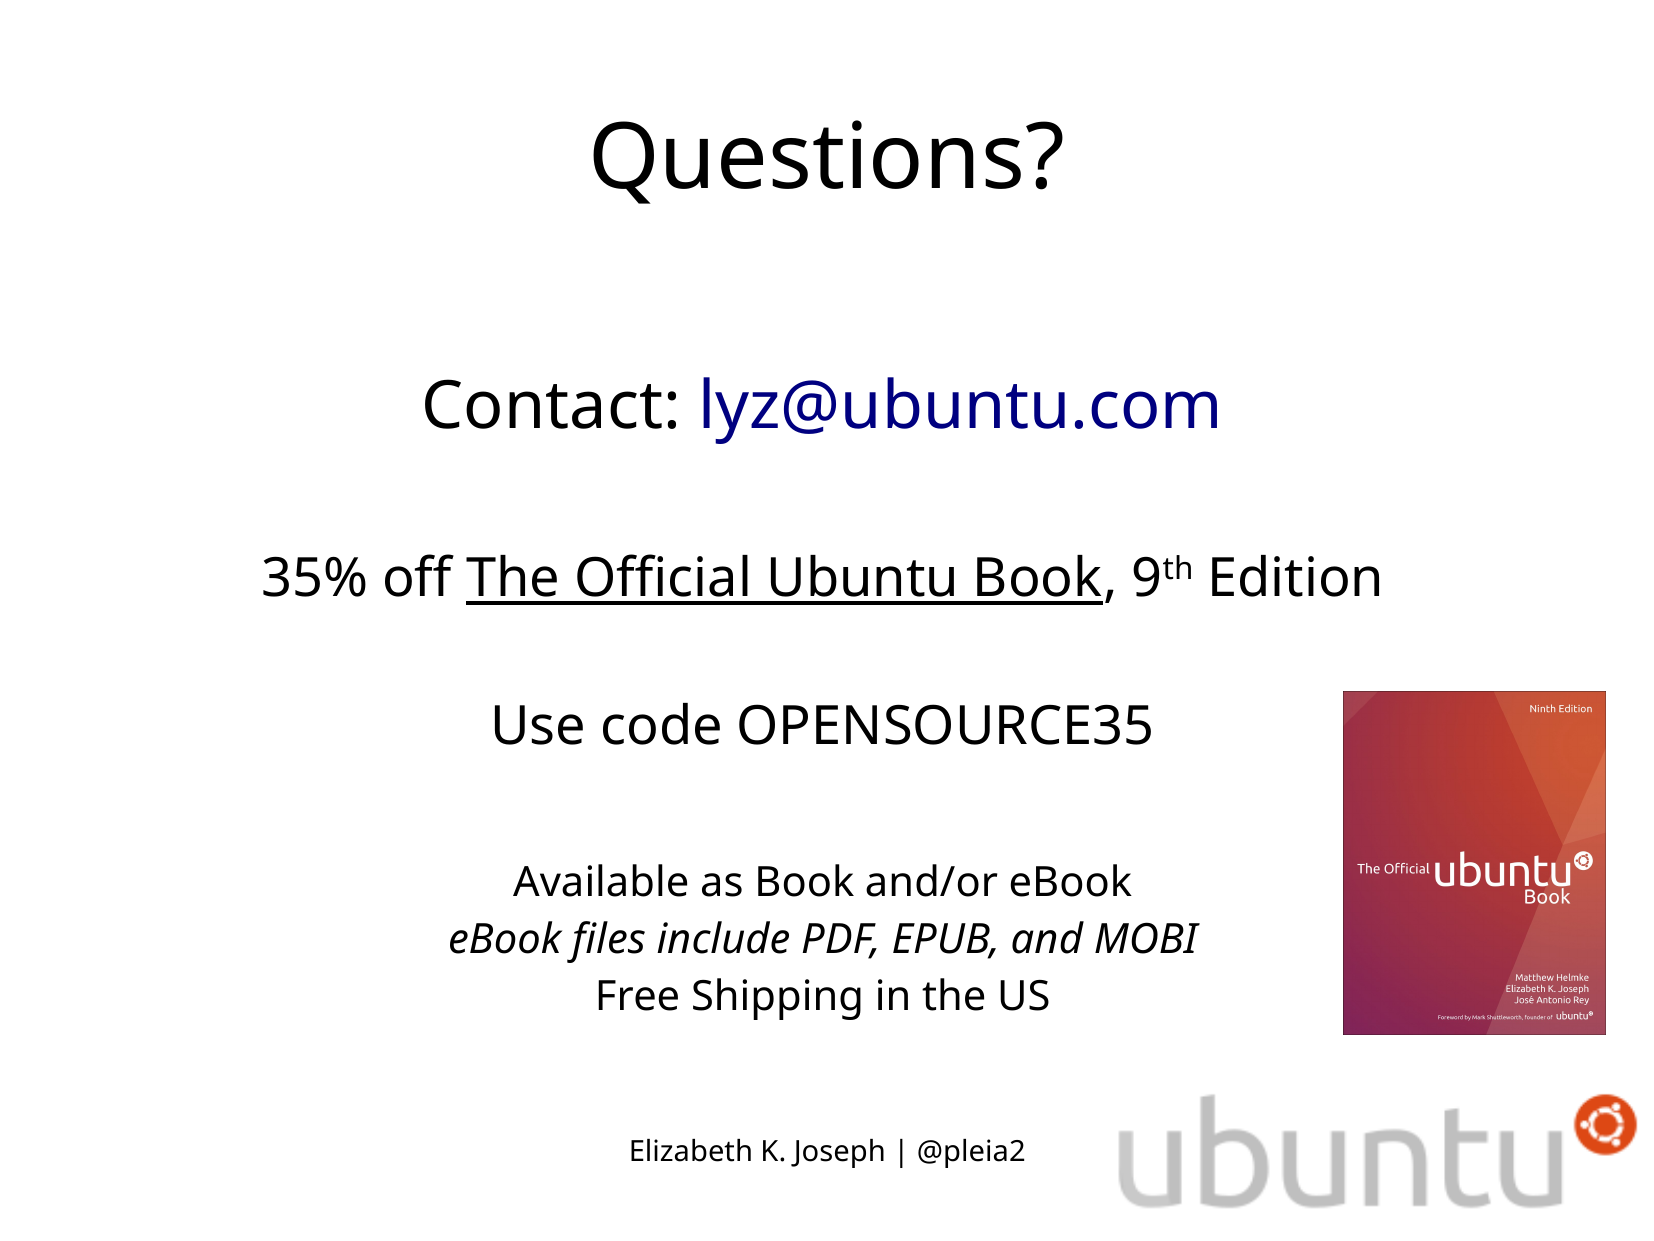

Questions?
# Contact: lyz@ubuntu.com
35% off The Official Ubuntu Book, 9th Edition
Use code OPENSOURCE35
Available as Book and/or eBook
eBook files include PDF, EPUB, and MOBI
Free Shipping in the US
Elizabeth K. Joseph | @pleia2